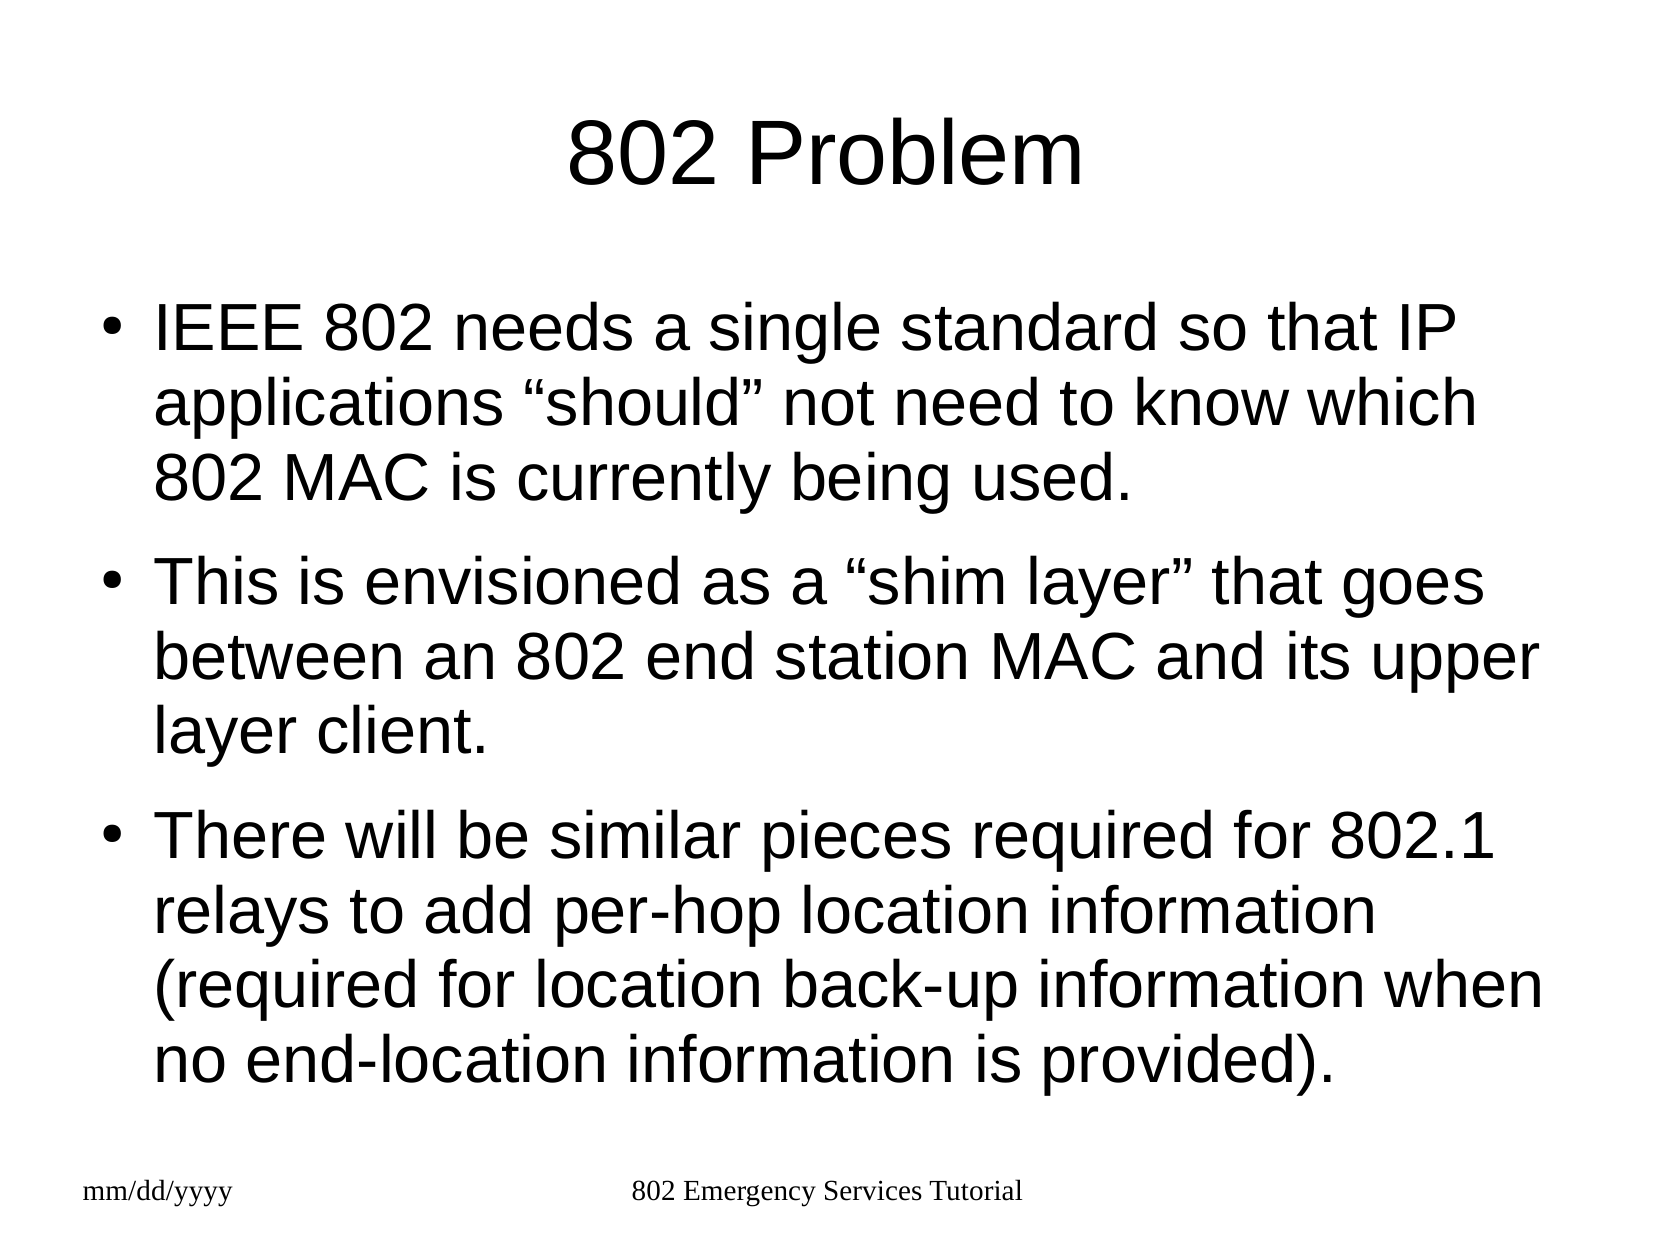

# 802 Problem
IEEE 802 needs a single standard so that IP applications “should” not need to know which 802 MAC is currently being used.
This is envisioned as a “shim layer” that goes between an 802 end station MAC and its upper layer client.
There will be similar pieces required for 802.1 relays to add per-hop location information
(required for location back-up information when no end-location information is provided).